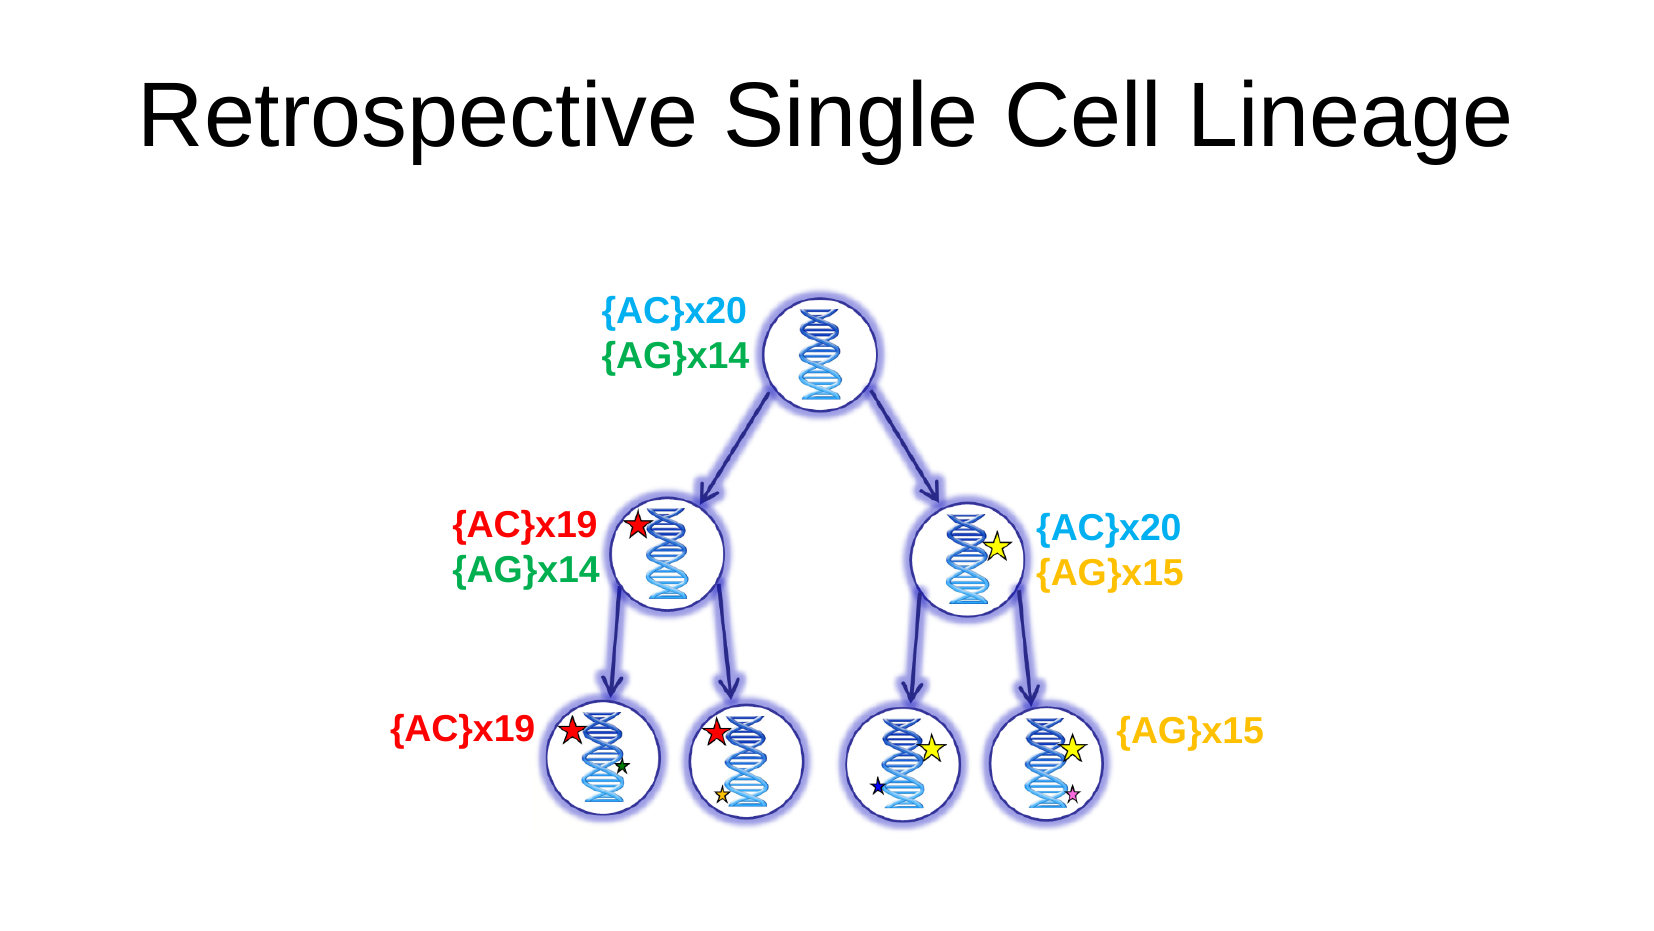

# Retrospective Single Cell Lineage
{AC}x20
{AG}x14
{AC}x19
{AG}x14
{AC}x20
{AG}x15
{AC}x19
{AG}x15